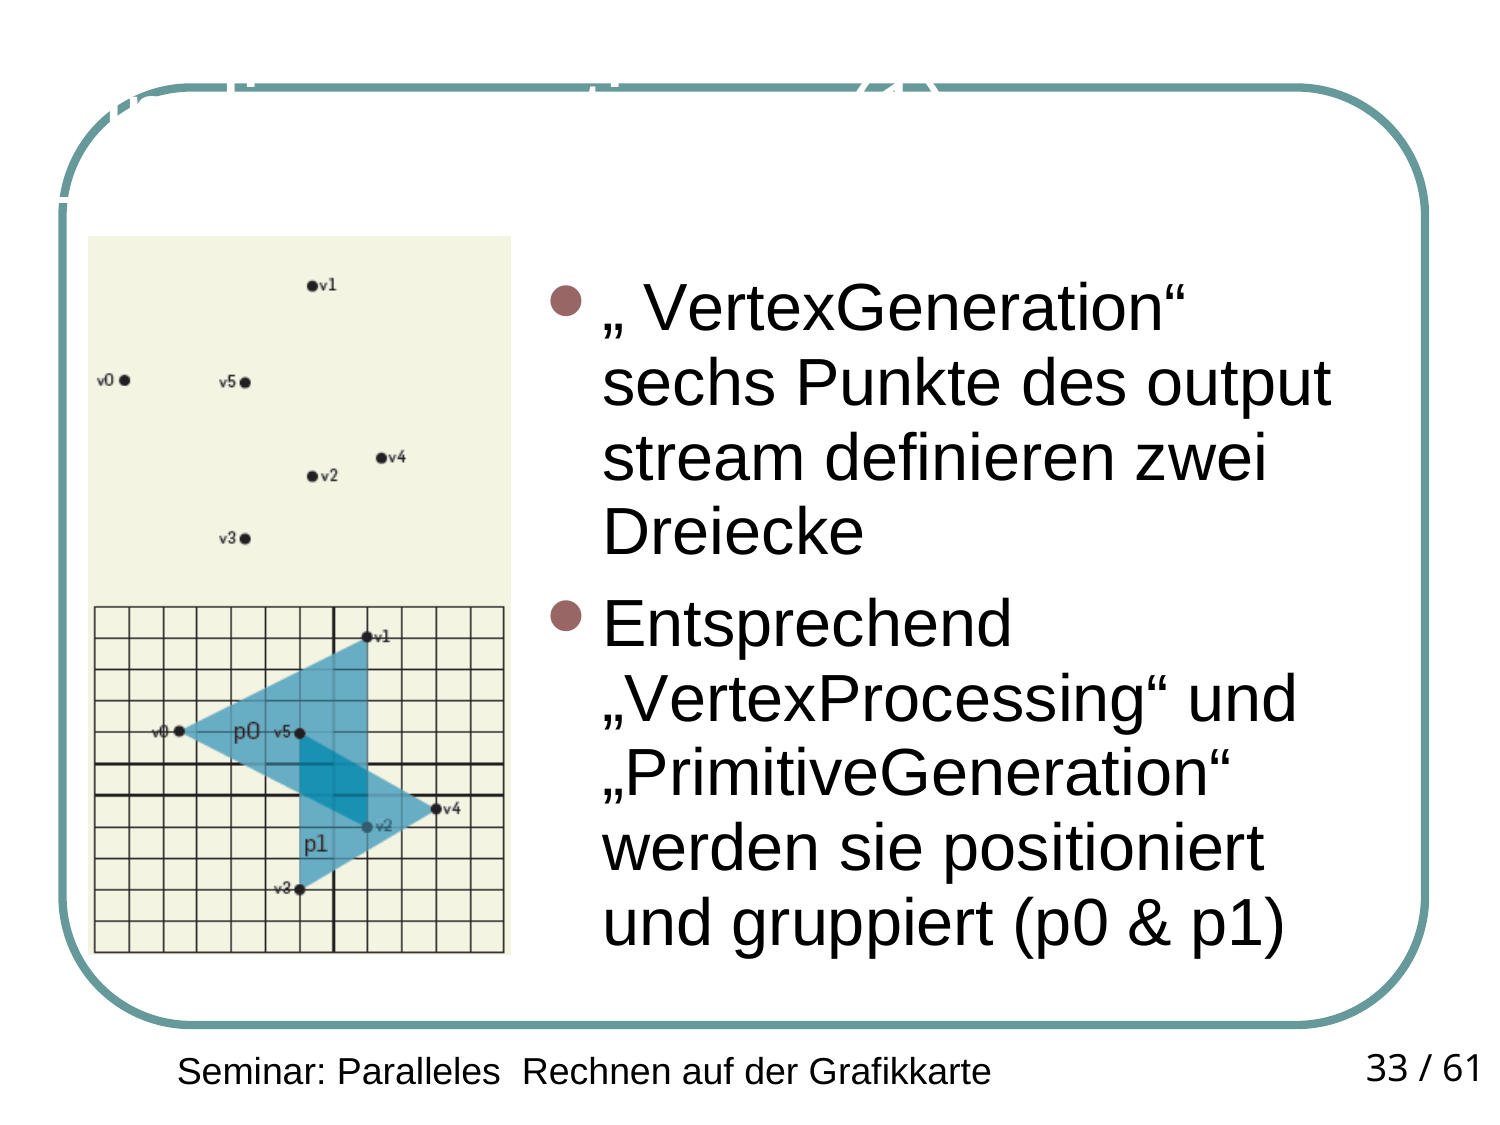

# Pipelineoperationen (1)
„ VertexGeneration“ sechs Punkte des output stream definieren zwei Dreiecke
Entsprechend „VertexProcessing“ und „PrimitiveGeneration“ werden sie positioniert und gruppiert (p0 & p1)
Seminar: Paralleles Rechnen auf der Grafikkarte
33